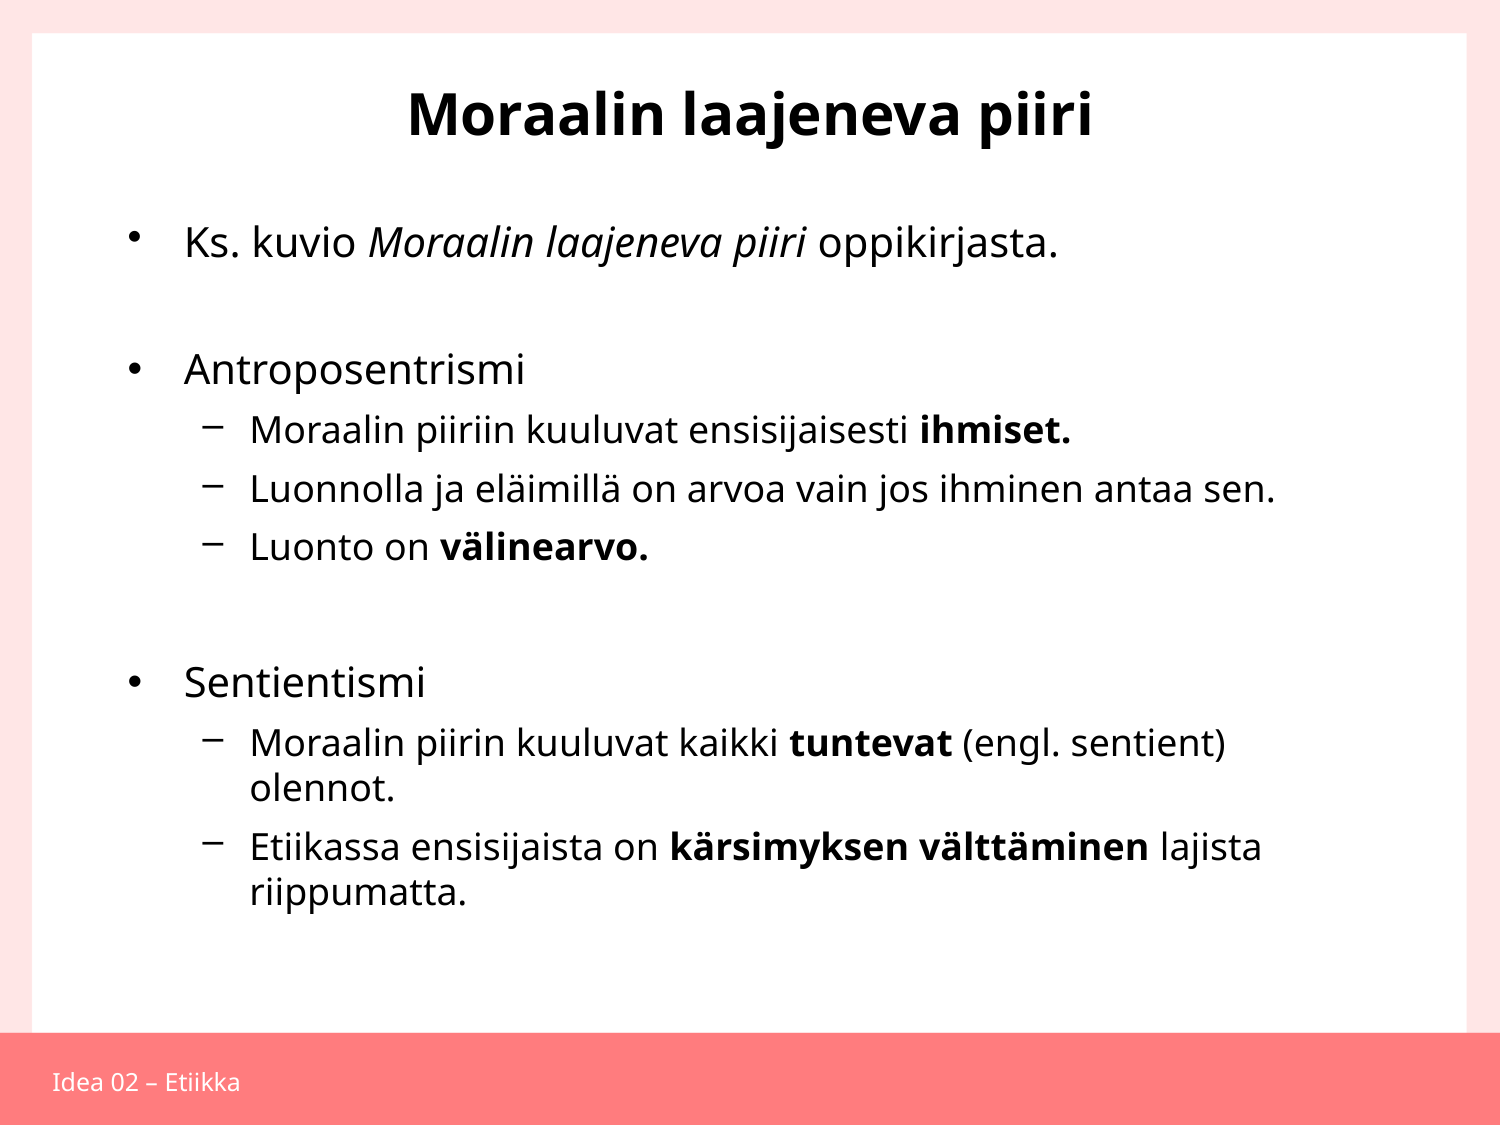

# Moraalin laajeneva piiri
Ks. kuvio Moraalin laajeneva piiri oppikirjasta.
Antroposentrismi
Moraalin piiriin kuuluvat ensisijaisesti ihmiset.
Luonnolla ja eläimillä on arvoa vain jos ihminen antaa sen.
Luonto on välinearvo.
Sentientismi
Moraalin piirin kuuluvat kaikki tuntevat (engl. sentient) olennot.
Etiikassa ensisijaista on kärsimyksen välttäminen lajista riippumatta.